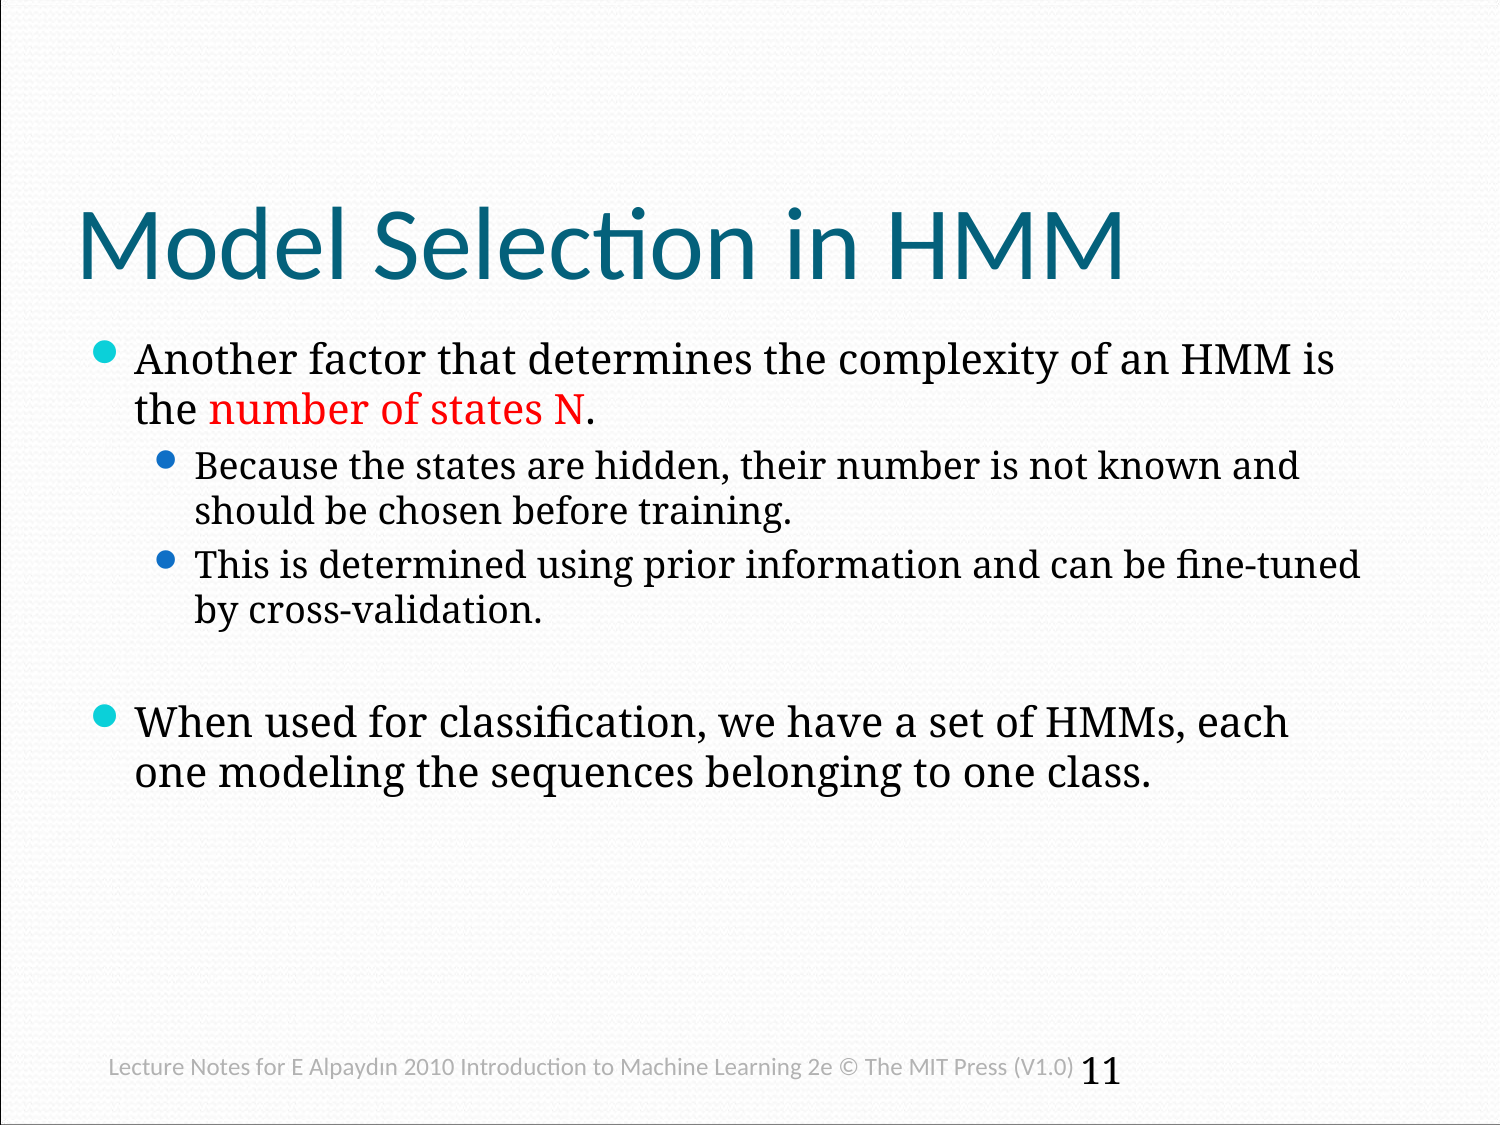

Model Selection in HMM
Another factor that determines the complexity of an HMM is the number of states N.
Because the states are hidden, their number is not known and should be chosen before training.
This is determined using prior information and can be fine-tuned by cross-validation.
When used for classification, we have a set of HMMs, each one modeling the sequences belonging to one class.
Lecture Notes for E Alpaydın 2010 Introduction to Machine Learning 2e © The MIT Press (V1.0)